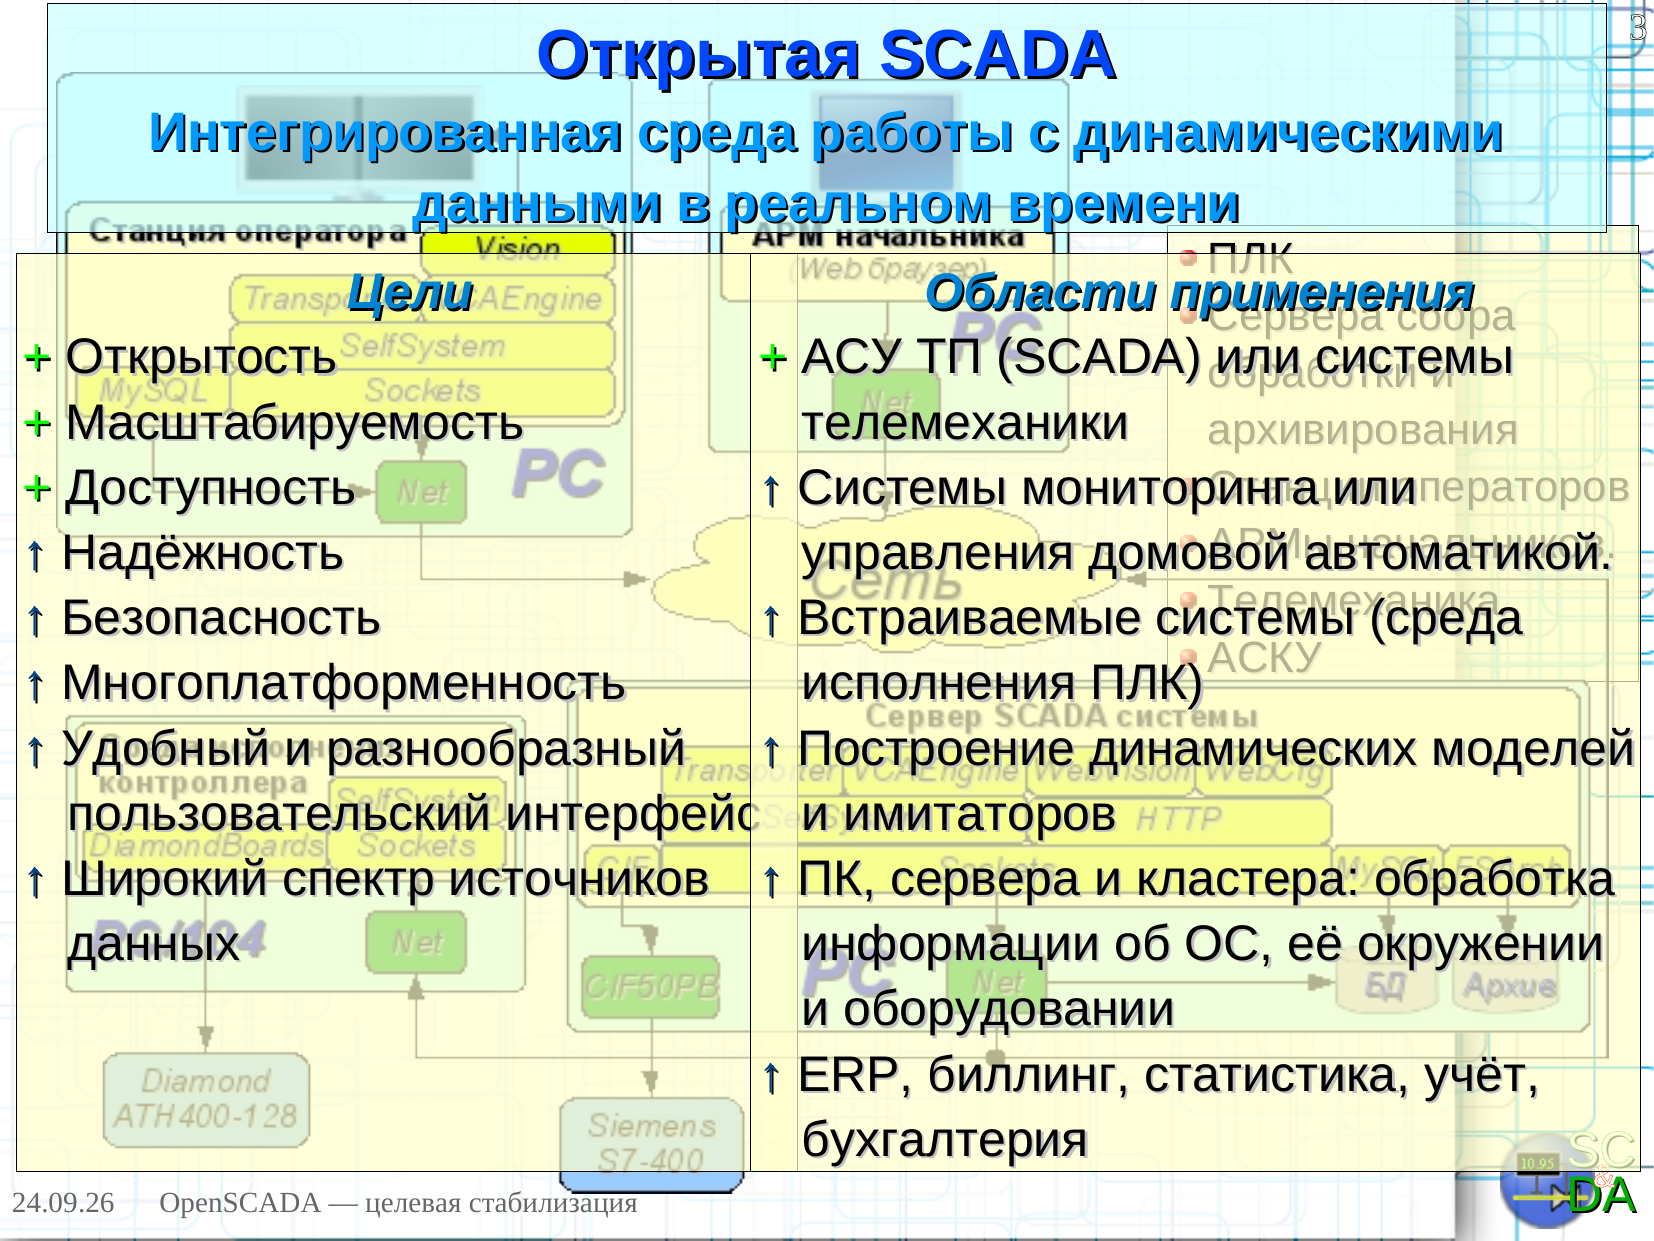

Открытая SCADA
Интегрированная среда работы с динамическими данными в реальном времени
3
# ПЛК
Сервера сбора обработки и архивирования
Станции операторов
АРМы начальников.
Телемеханика
АСКУ
Цели
+ Открытость
+ Масштабируемость
+ Доступность
↑ Надёжность
↑ Безопасность
↑ Многоплатформенность
↑ Удобный и разнообразный пользовательский интерфейс
↑ Широкий спектр источников данных
Области применения
+ АСУ ТП (SCADA) или системы телемеханики
↑ Системы мониторинга или управления домовой автоматикой.
↑ Встраиваемые системы (среда исполнения ПЛК)
↑ Построение динамических моделей и имитаторов
↑ ПК, сервера и кластера: обработка информации об ОС, её окружении и оборудовании
↑ ERP, биллинг, статистика, учёт, бухгалтерия
OpenSCADA — целевая стабилизация